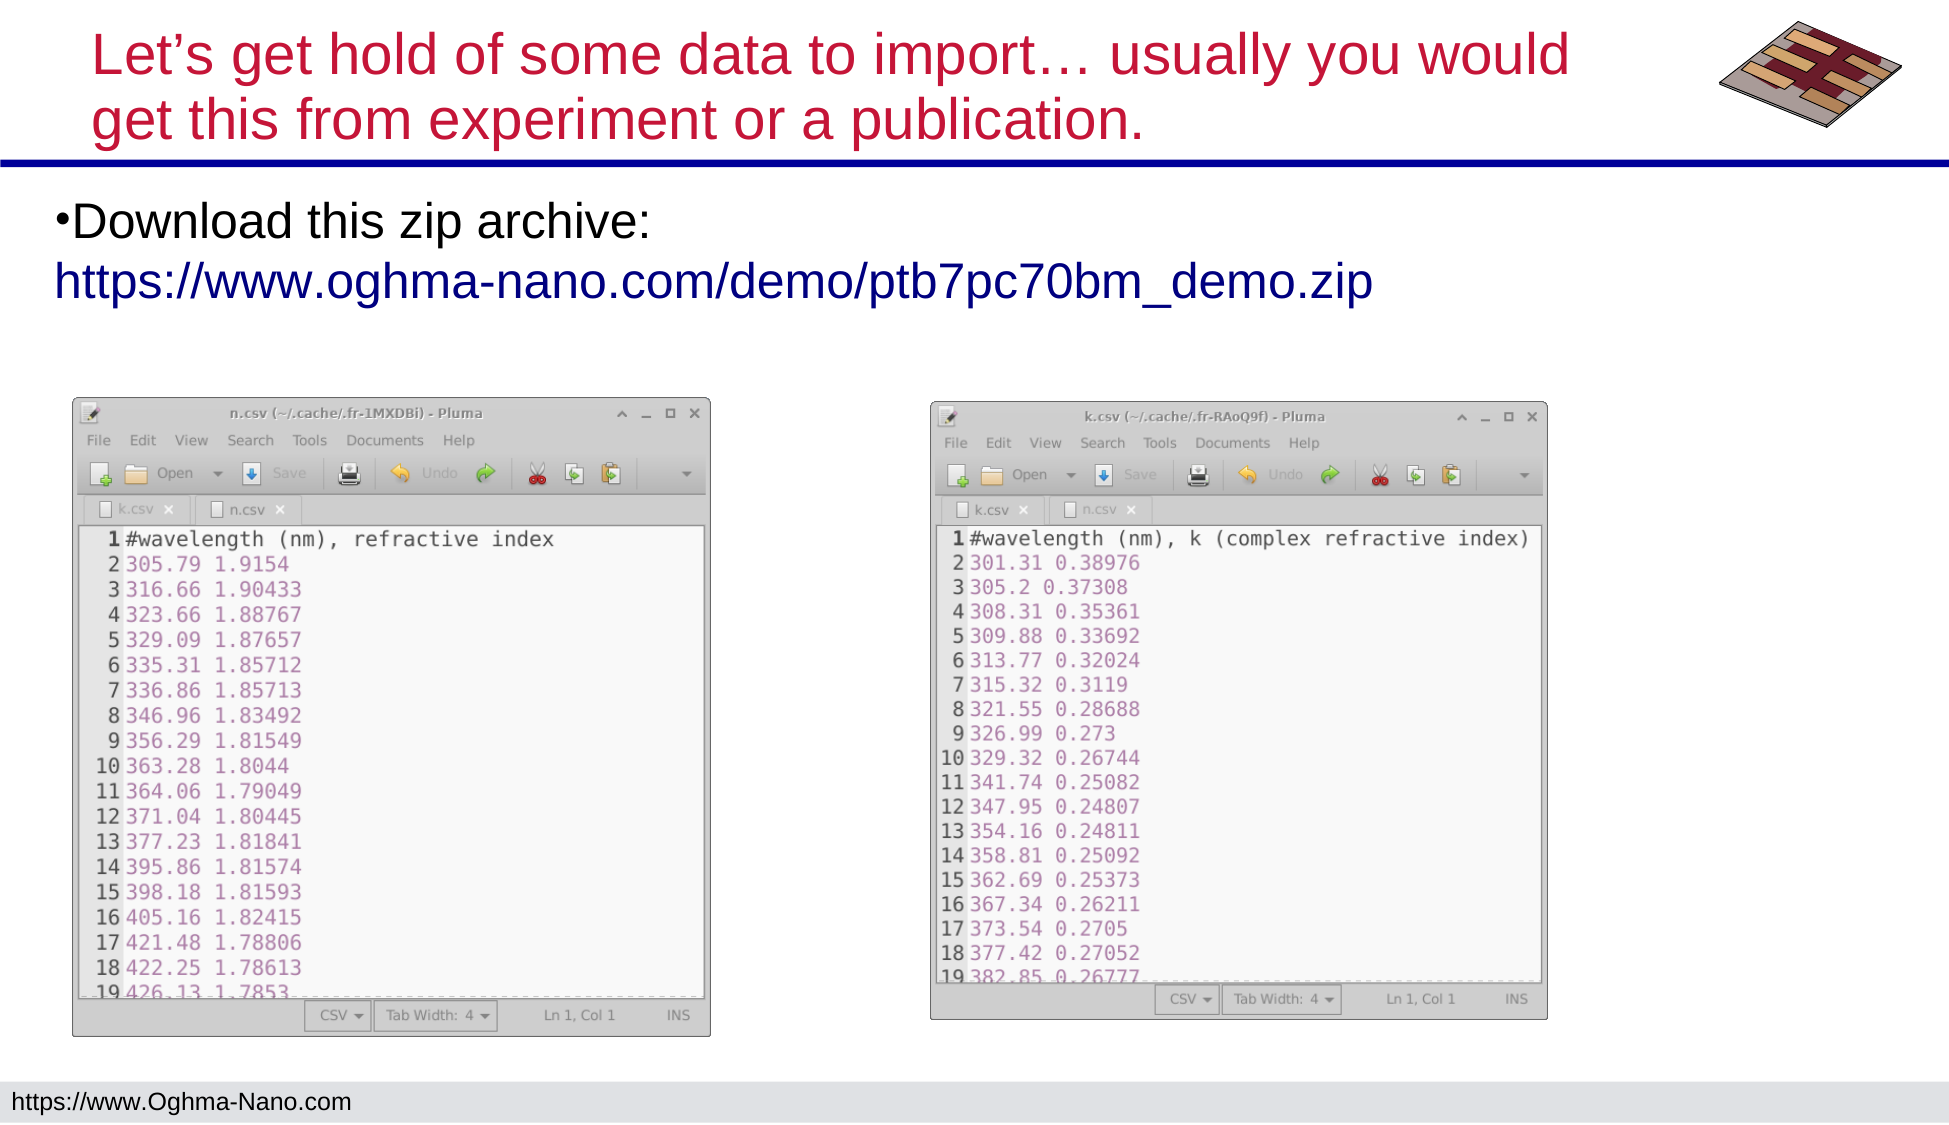

# Let’s get hold of some data to import… usually you would get this from experiment or a publication.
Download this zip archive: https://www.oghma-nano.com/demo/ptb7pc70bm_demo.zip